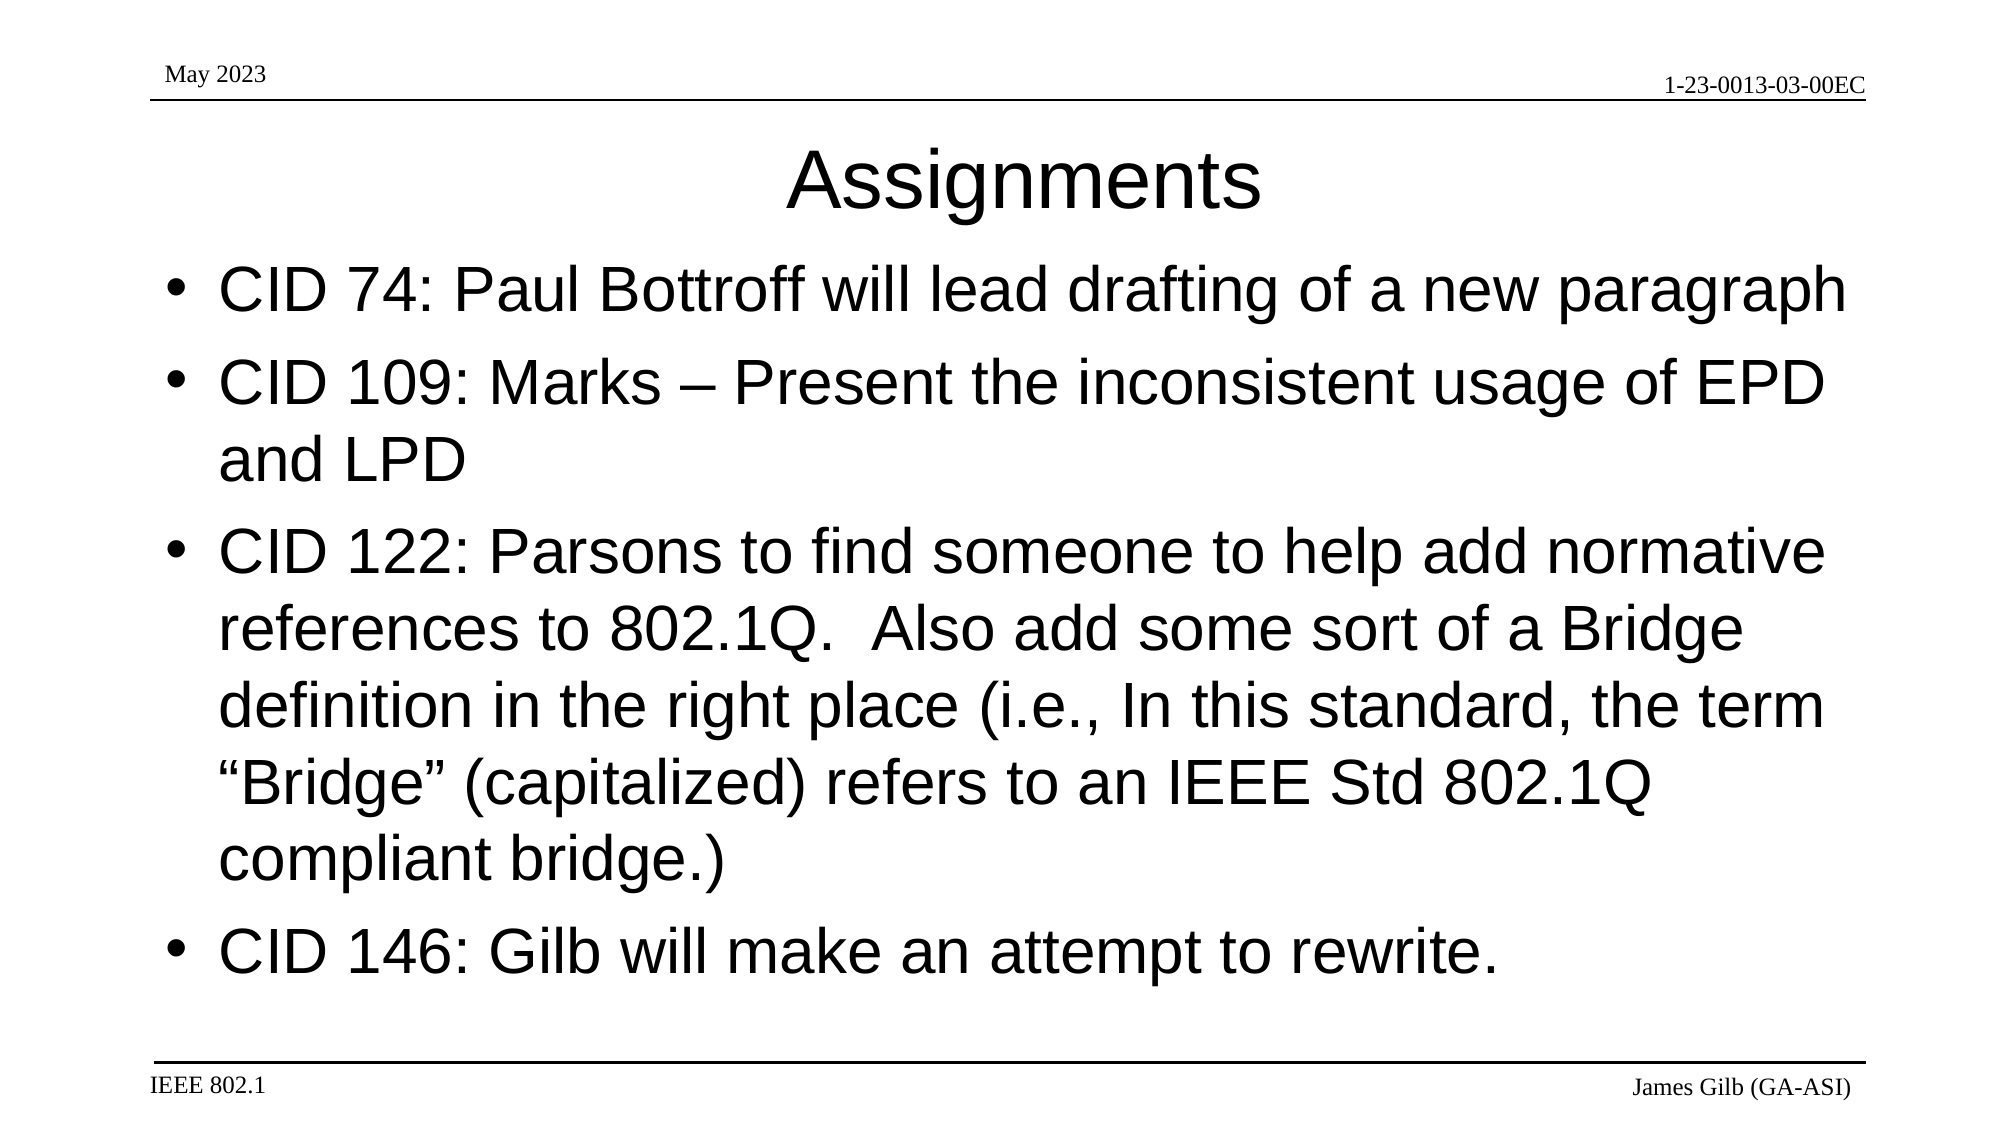

# Assignments
CID 74: Paul Bottroff will lead drafting of a new paragraph
CID 109: Marks – Present the inconsistent usage of EPD and LPD
CID 122: Parsons to find someone to help add normative references to 802.1Q. Also add some sort of a Bridge definition in the right place (i.e., In this standard, the term “Bridge” (capitalized) refers to an IEEE Std 802.1Q compliant bridge.)
CID 146: Gilb will make an attempt to rewrite.